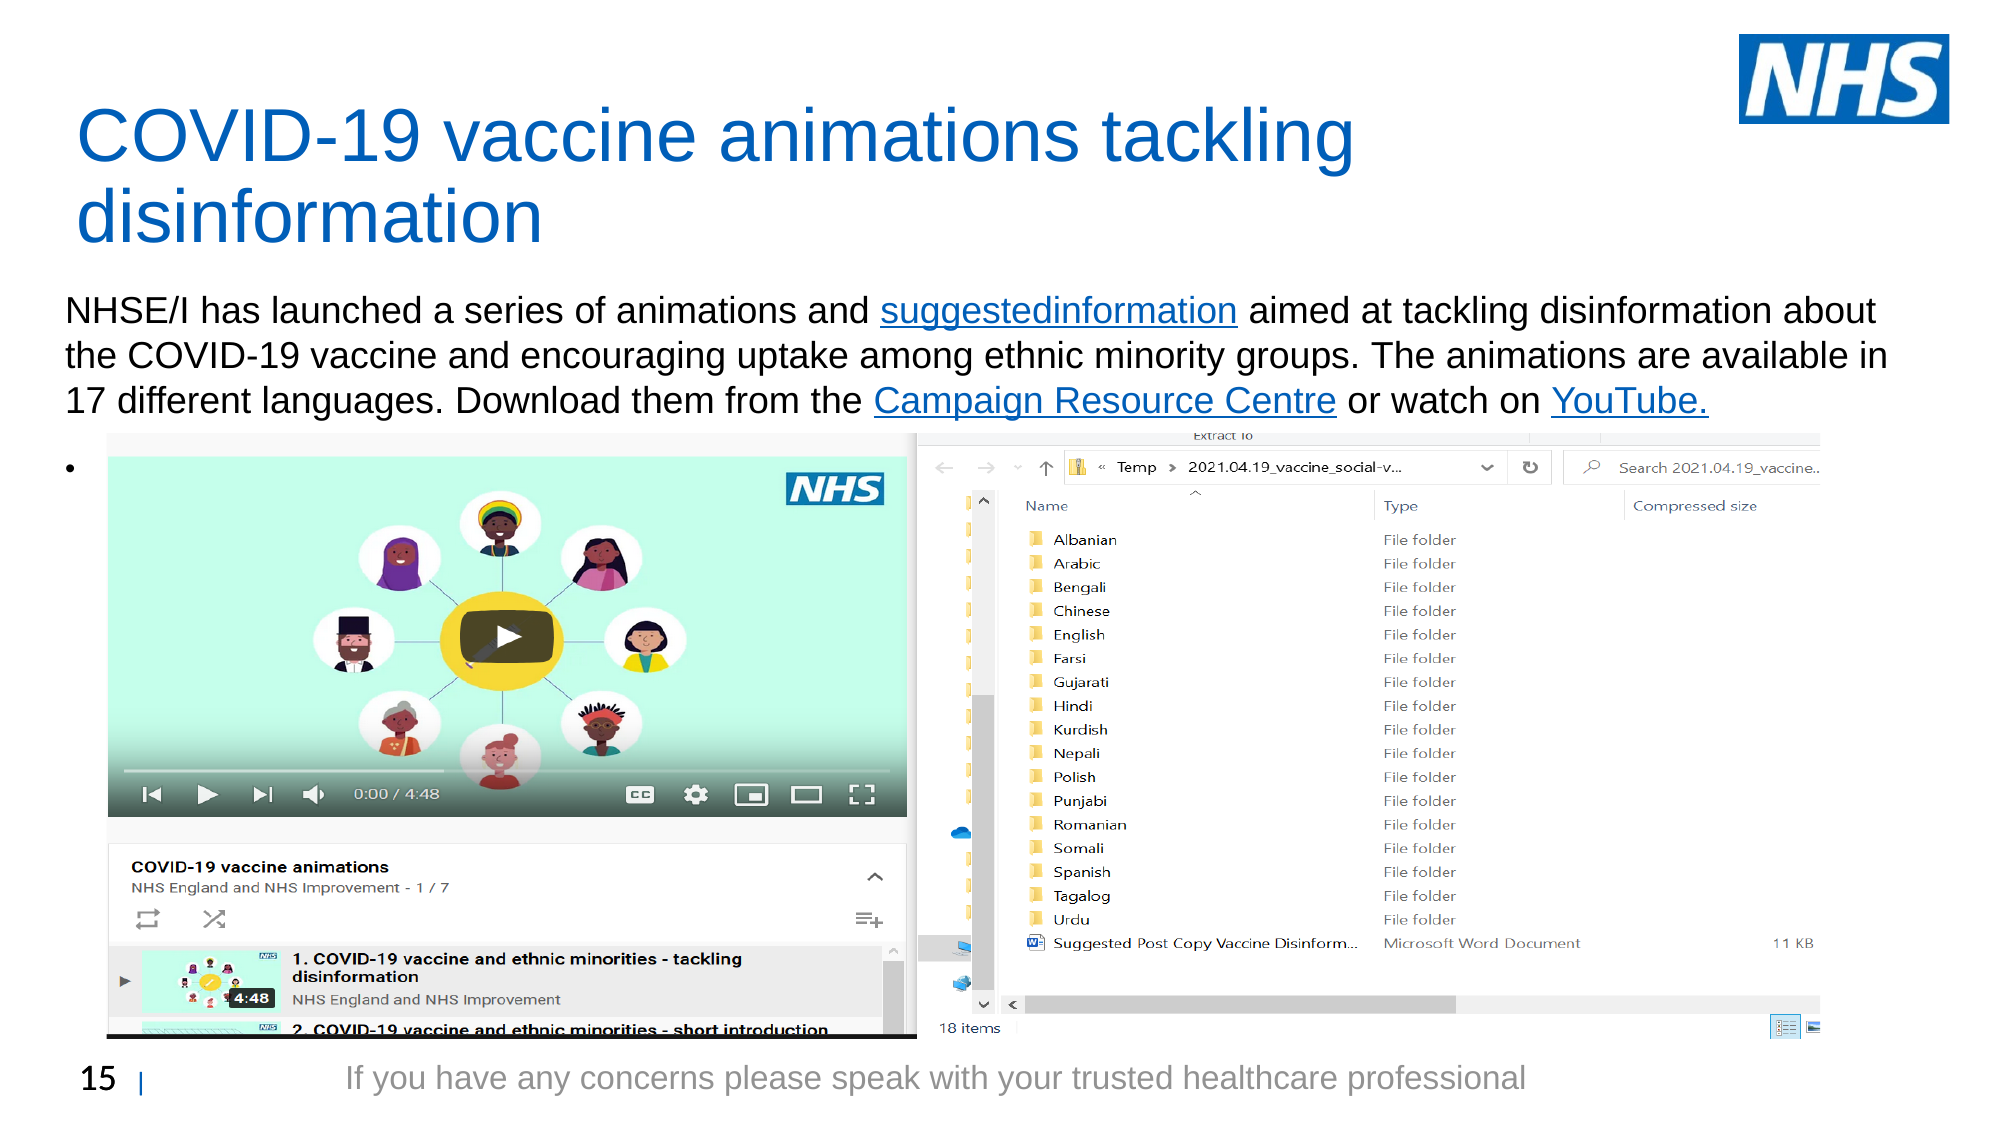

COVID-19 vaccine animations tackling disinformation
# NHSE/I has launched a series of animations and suggestedinformation aimed at tackling disinformation about the COVID-19 vaccine and encouraging uptake among ethnic minority groups. The animations are available in 17 different languages. Download them from the Campaign Resource Centre or watch on YouTube.